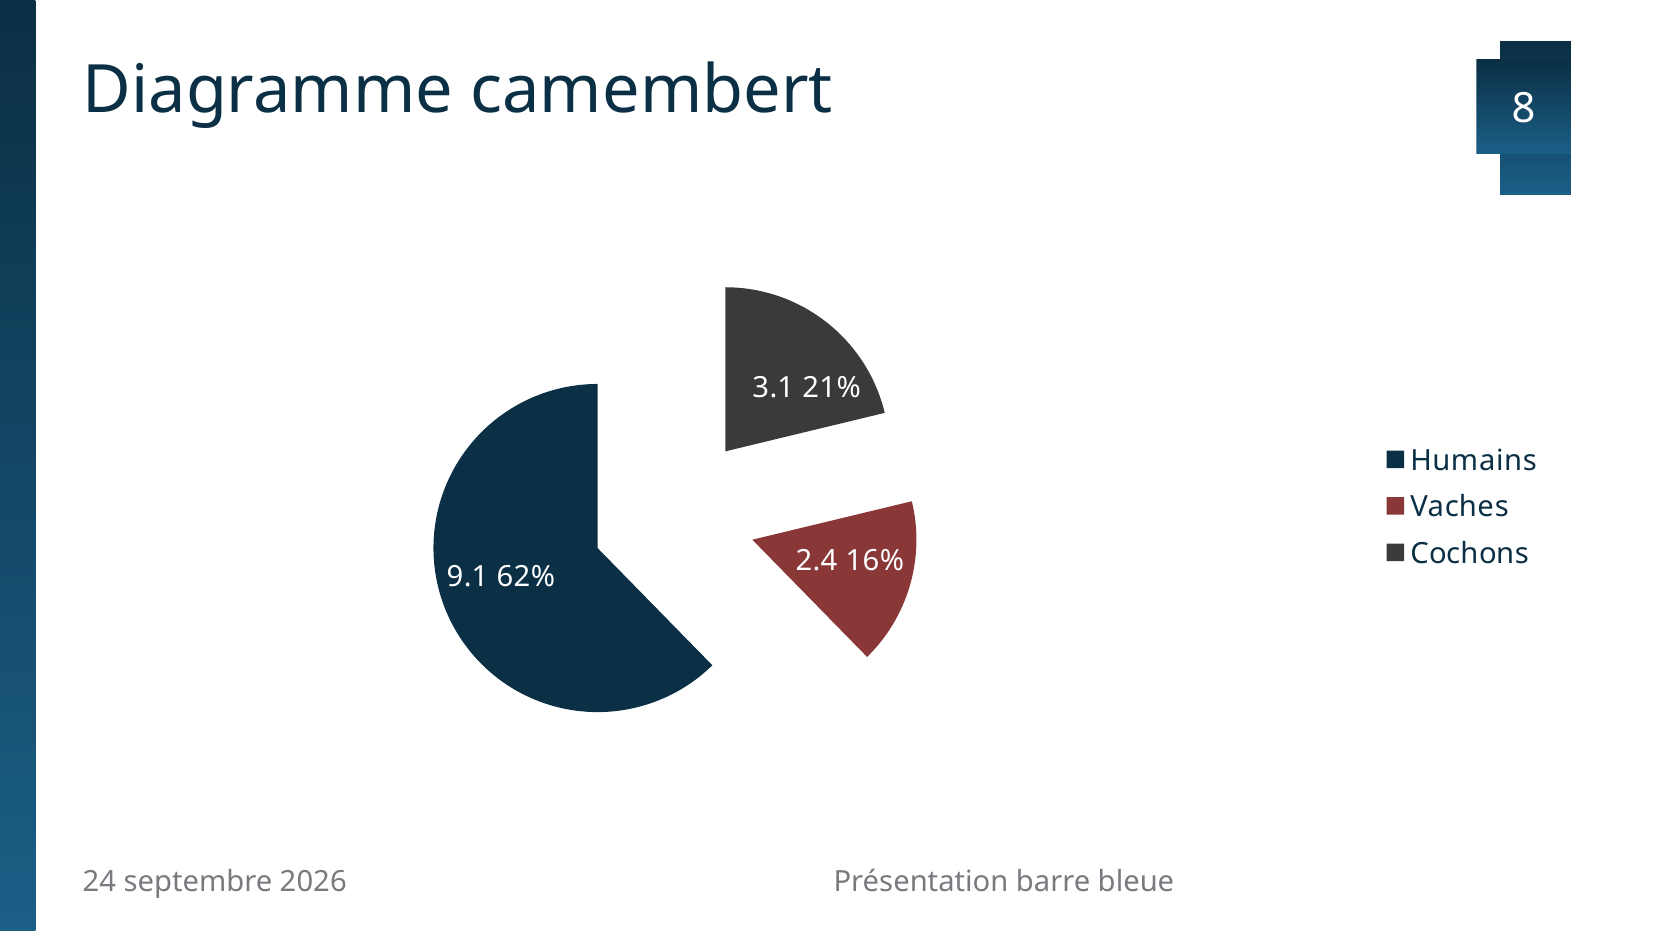

# Diagramme camembert
### Chart
| Category | Millions d'individus |
|---|---|
| Humains | 9.1 |
| Vaches | 2.4 |
| Cochons | 3.1 |
Présentation barre bleue